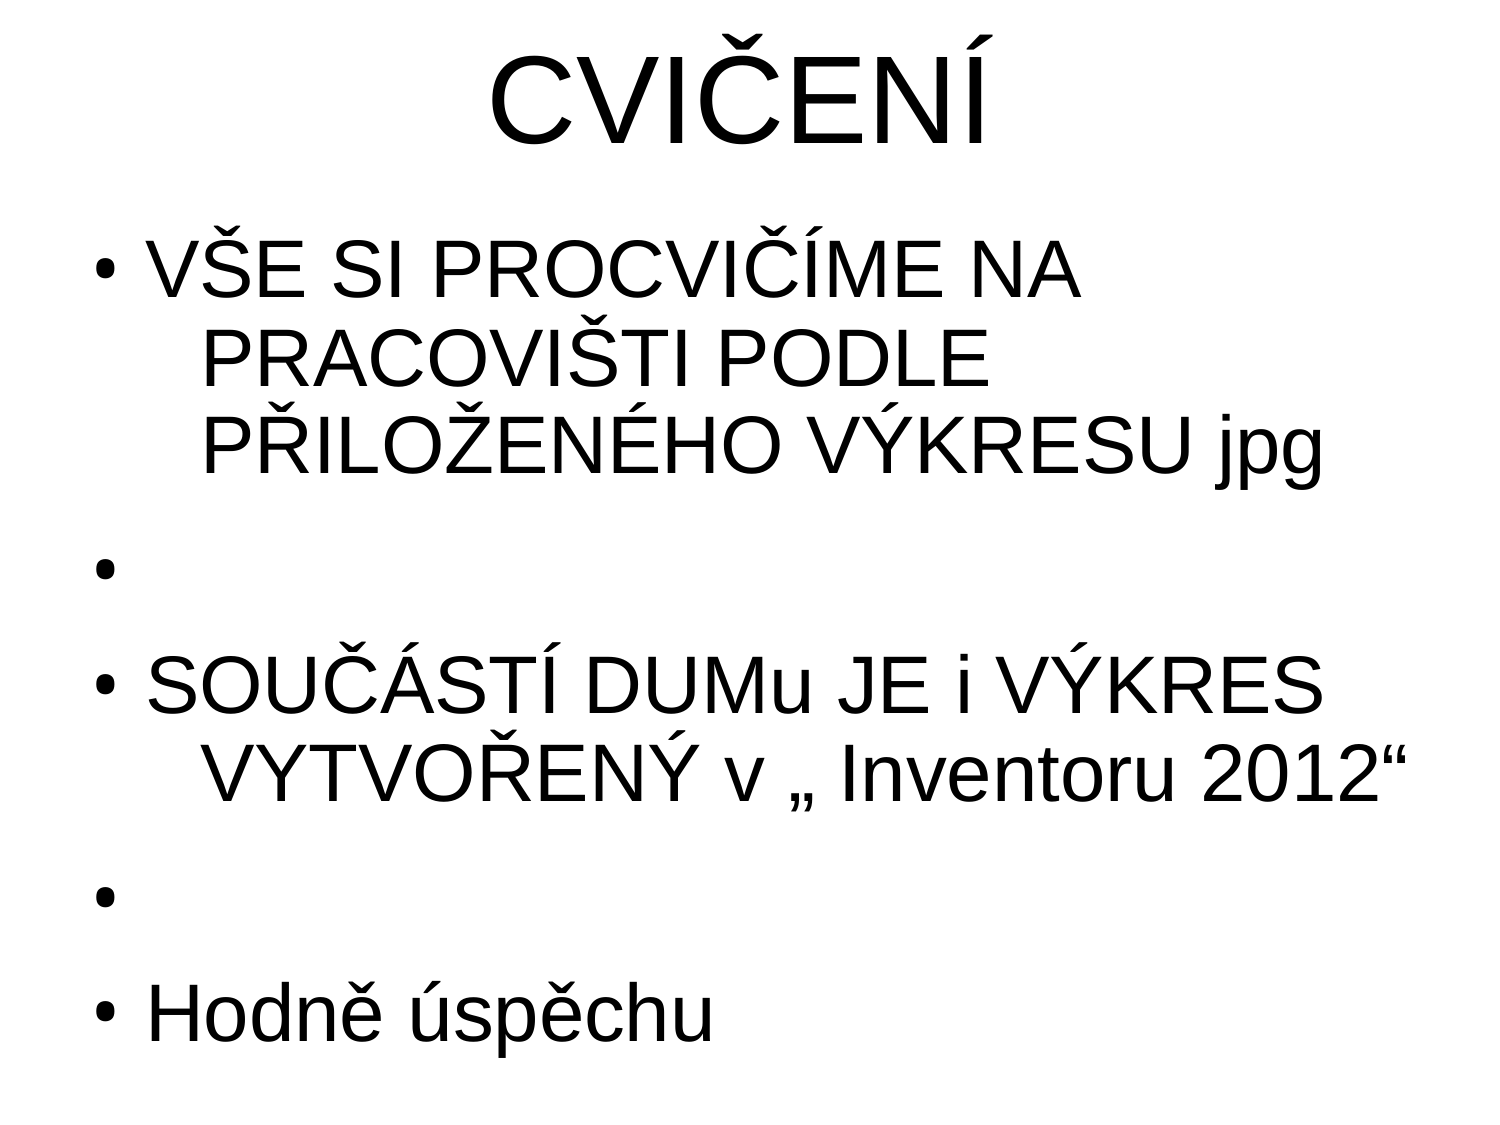

# CVIČENÍ
VŠE SI PROCVIČÍME NA PRACOVIŠTI PODLE PŘILOŽENÉHO VÝKRESU jpg
SOUČÁSTÍ DUMu JE i VÝKRES VYTVOŘENÝ v „ Inventoru 2012“
Hodně úspěchu